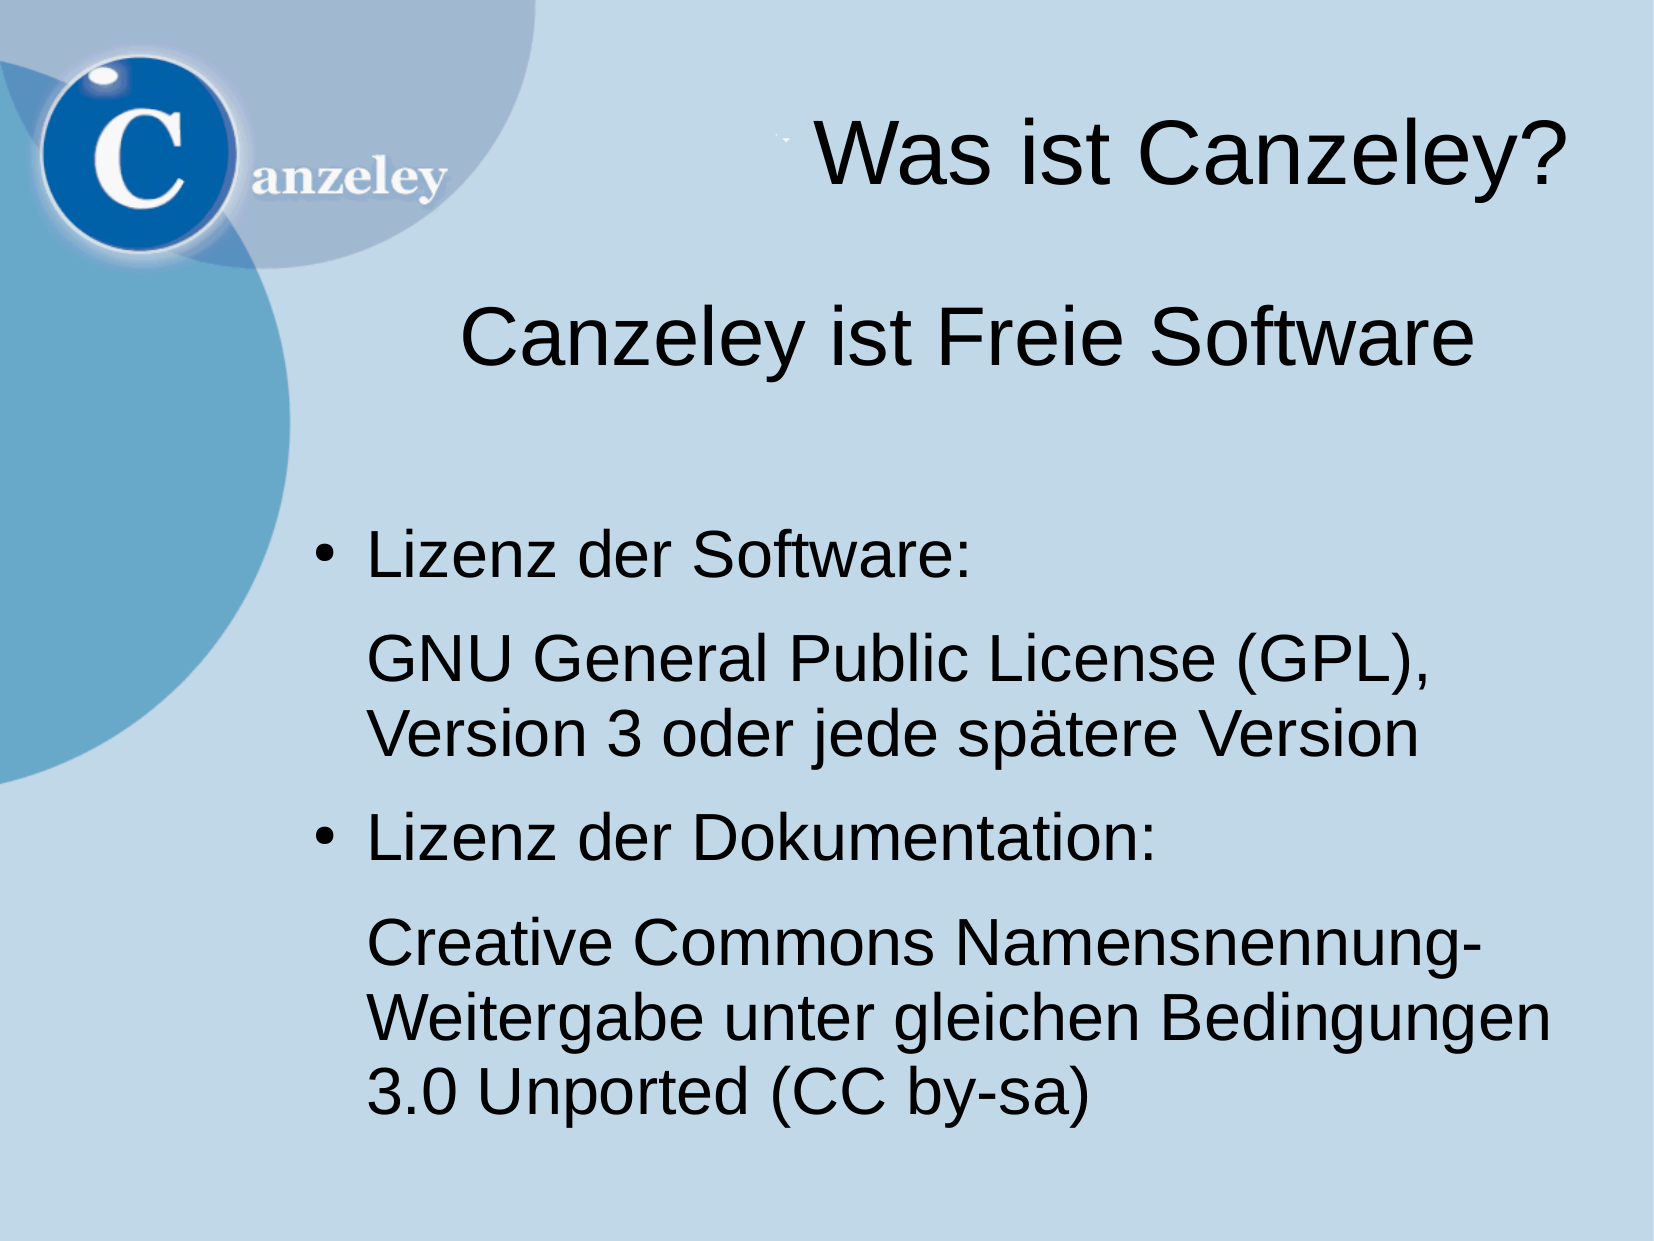

# Was ist Canzeley?
Canzeley ist Freie Software
Lizenz der Software:
GNU General Public License (GPL), Version 3 oder jede spätere Version
Lizenz der Dokumentation:
Creative Commons Namensnennung-Weitergabe unter gleichen Bedingungen 3.0 Unported (CC by-sa)